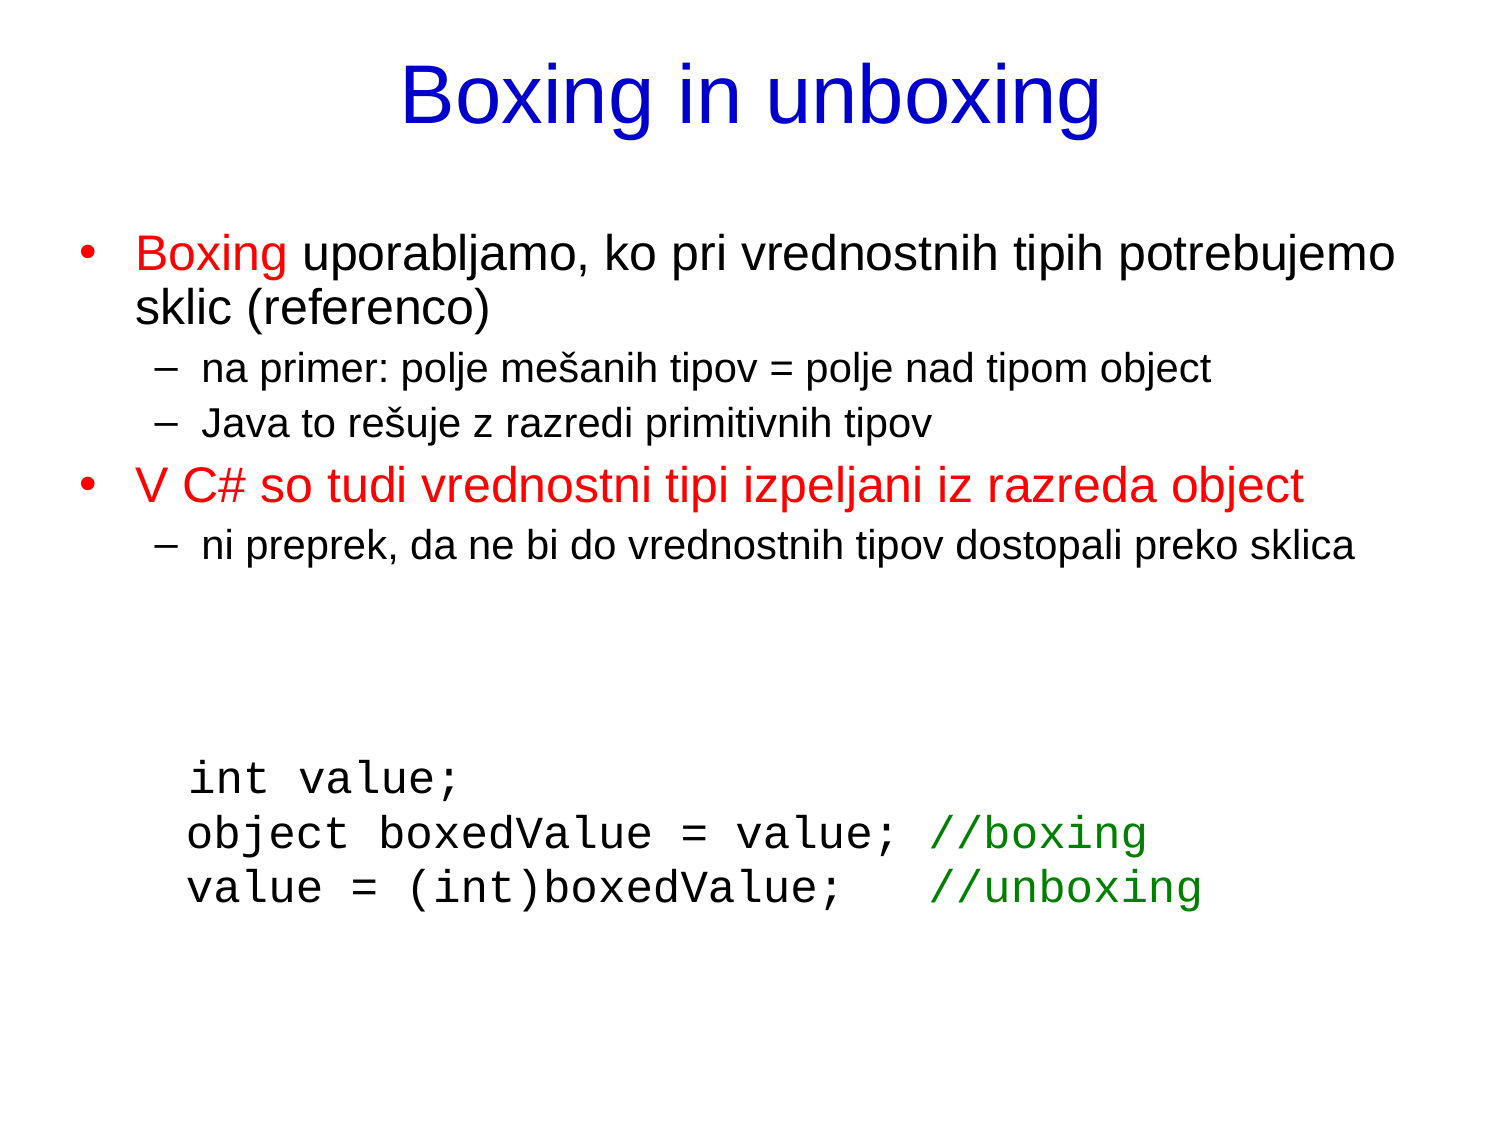

# Boxing in unboxing
Boxing uporabljamo, ko pri vrednostnih tipih potrebujemo sklic (referenco)
na primer: polje mešanih tipov = polje nad tipom object
Java to rešuje z razredi primitivnih tipov
V C# so tudi vrednostni tipi izpeljani iz razreda object
ni preprek, da ne bi do vrednostnih tipov dostopali preko sklica
int value;
object boxedValue = value; //boxing
value = (int)boxedValue; //unboxing